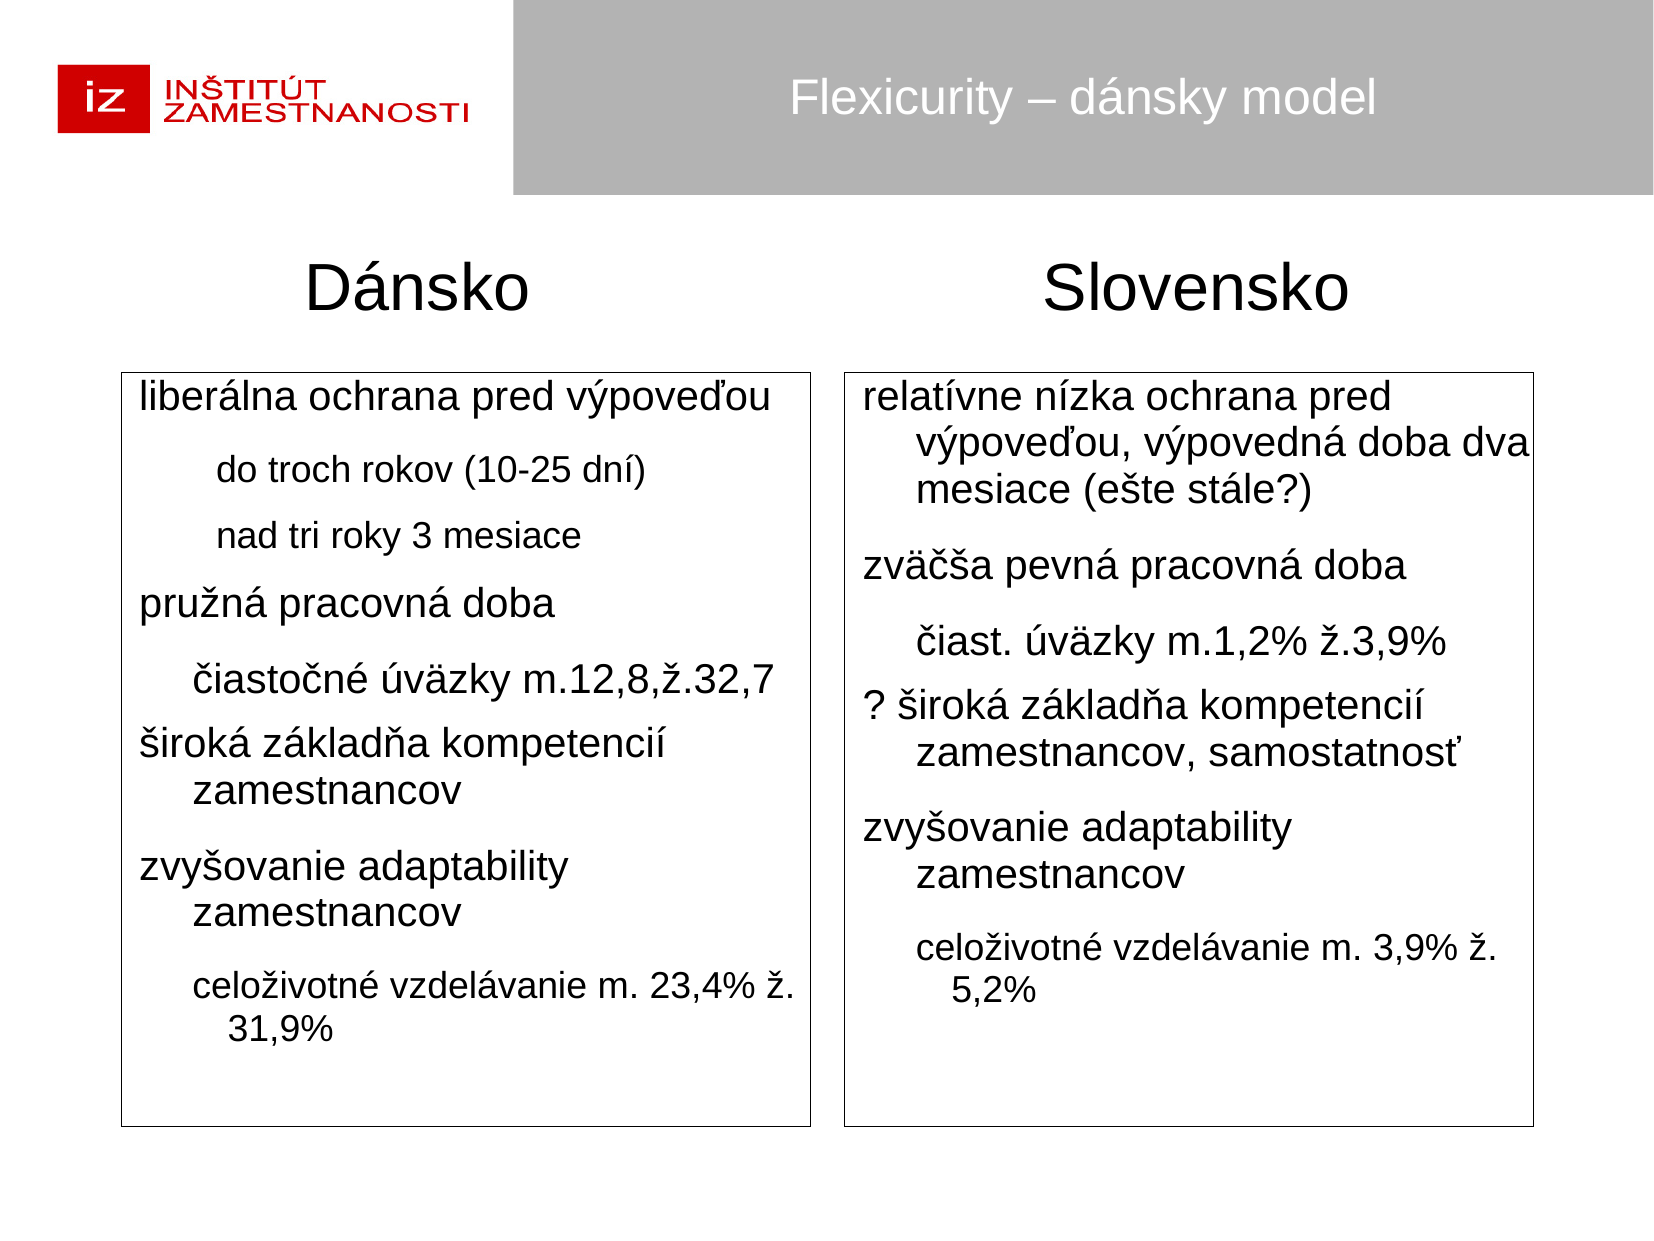

Flexicurity – dánsky model
# Dánsko 							Slovensko
liberálna ochrana pred výpoveďou
do troch rokov (10-25 dní)
nad tri roky 3 mesiace
pružná pracovná doba
čiastočné úväzky m.12,8,ž.32,7
široká základňa kompetencií zamestnancov
zvyšovanie adaptability zamestnancov
celoživotné vzdelávanie m. 23,4% ž. 31,9%
relatívne nízka ochrana pred výpoveďou, výpovedná doba dva mesiace (ešte stále?)
zväčša pevná pracovná doba
čiast. úväzky m.1,2% ž.3,9%
? široká základňa kompetencií zamestnancov, samostatnosť
zvyšovanie adaptability zamestnancov
celoživotné vzdelávanie m. 3,9% ž. 5,2%